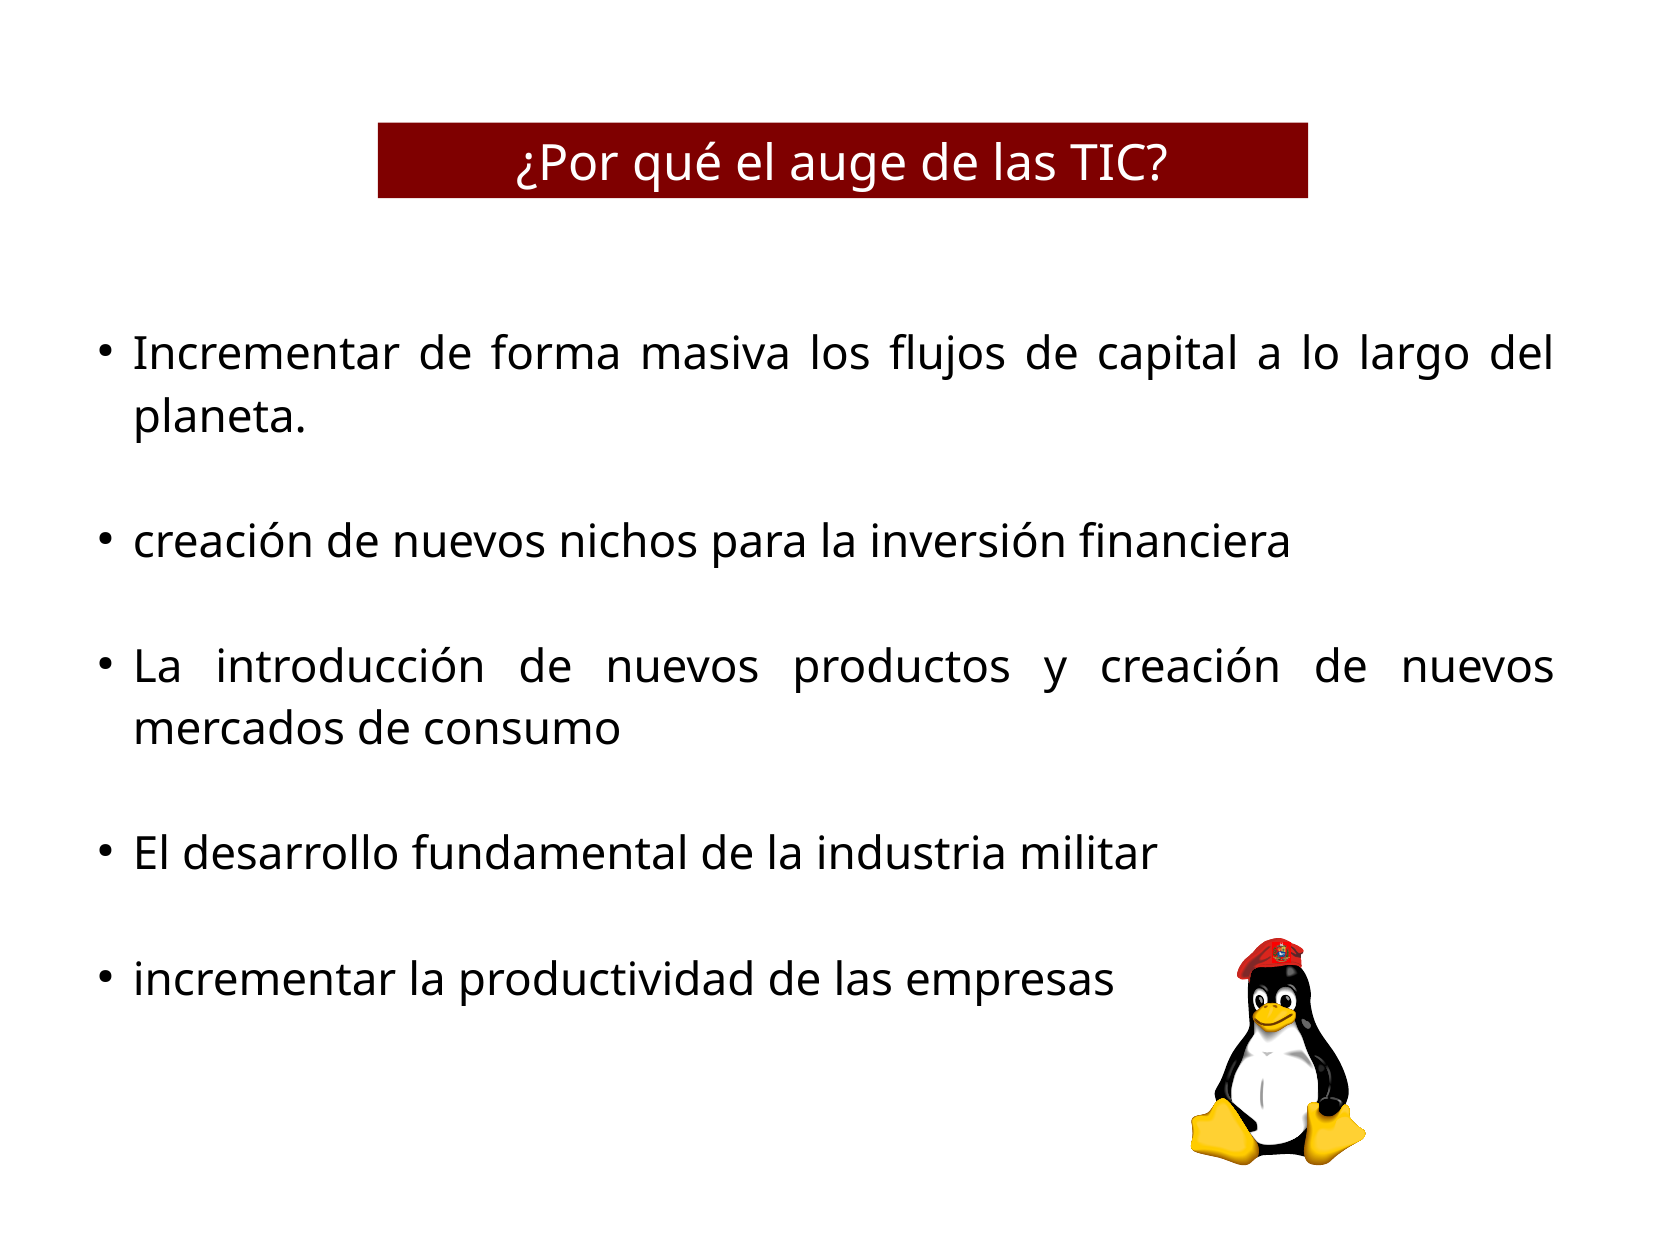

¿Por qué el auge de las TIC?
Incrementar de forma masiva los flujos de capital a lo largo del planeta.
creación de nuevos nichos para la inversión financiera
La introducción de nuevos productos y creación de nuevos mercados de consumo
El desarrollo fundamental de la industria militar
incrementar la productividad de las empresas